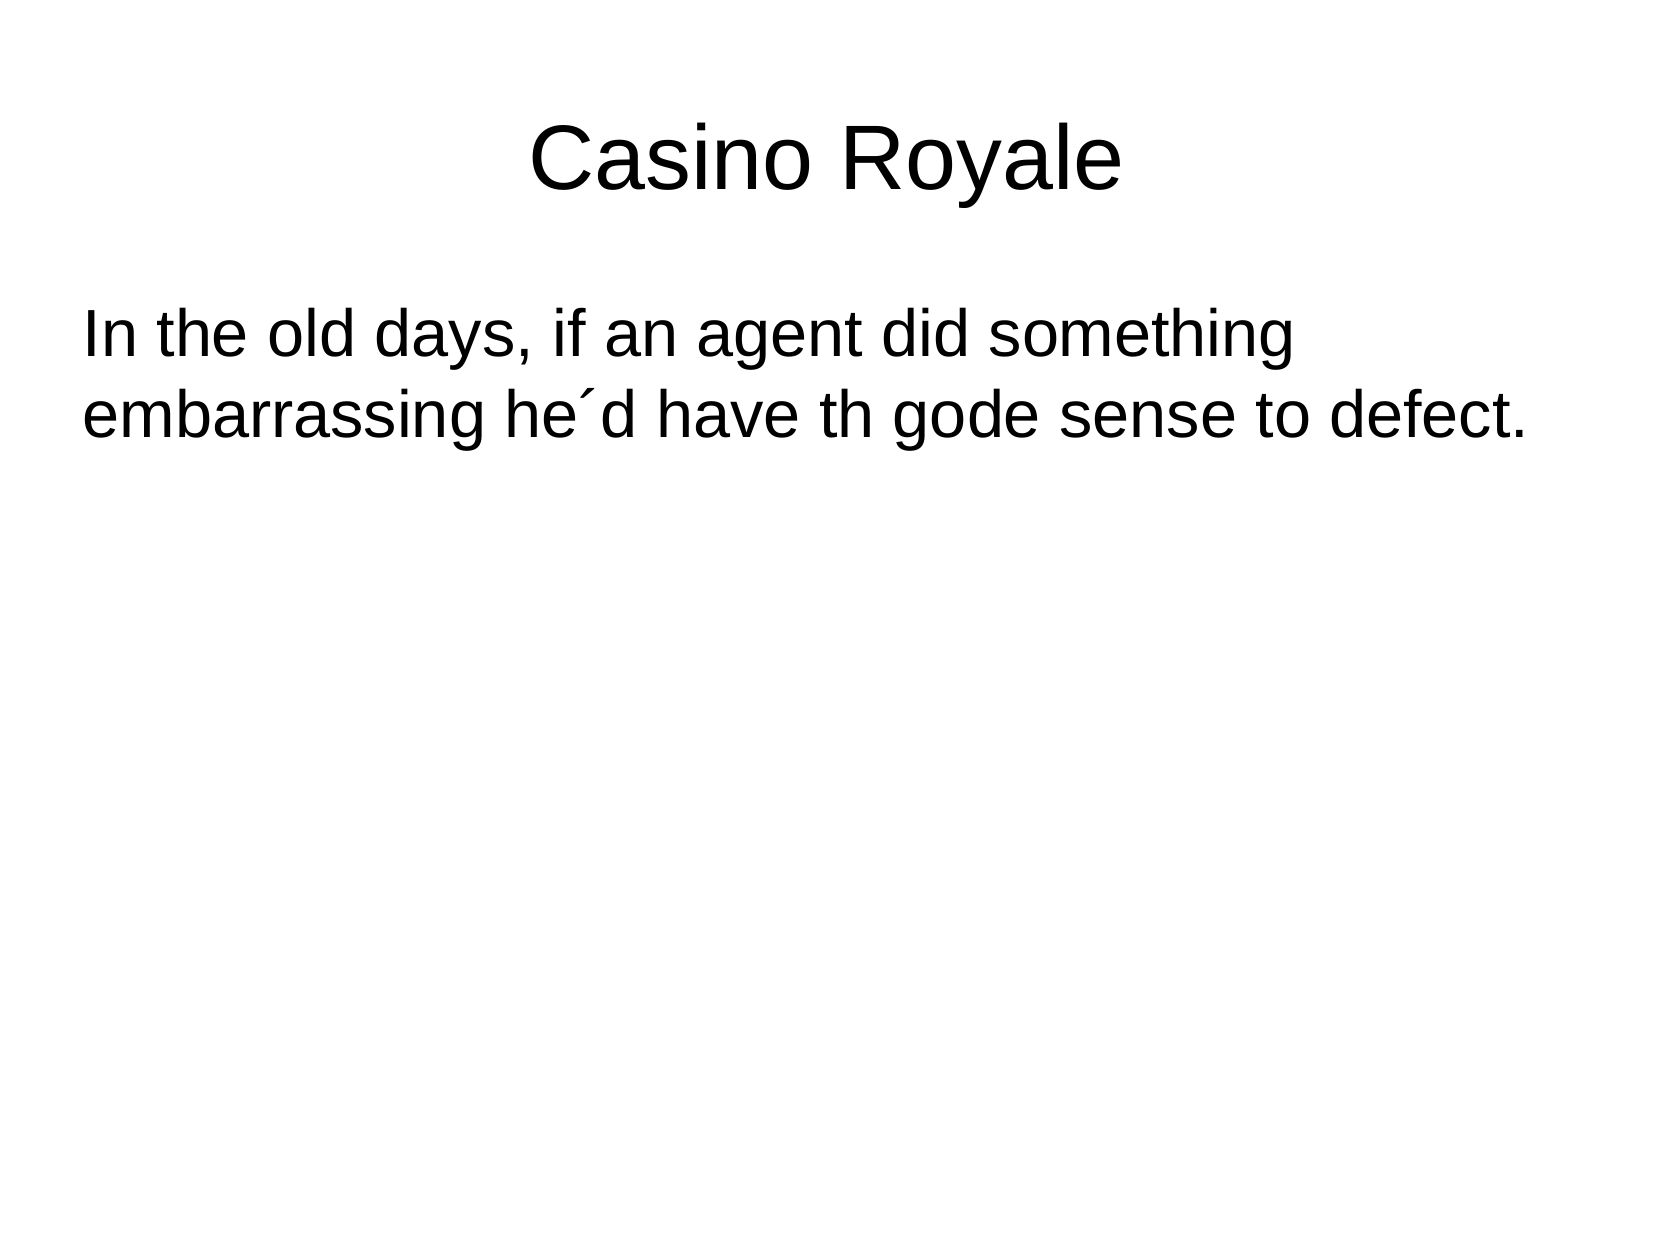

# Casino Royale
In the old days, if an agent did something embarrassing he´d have th gode sense to defect.